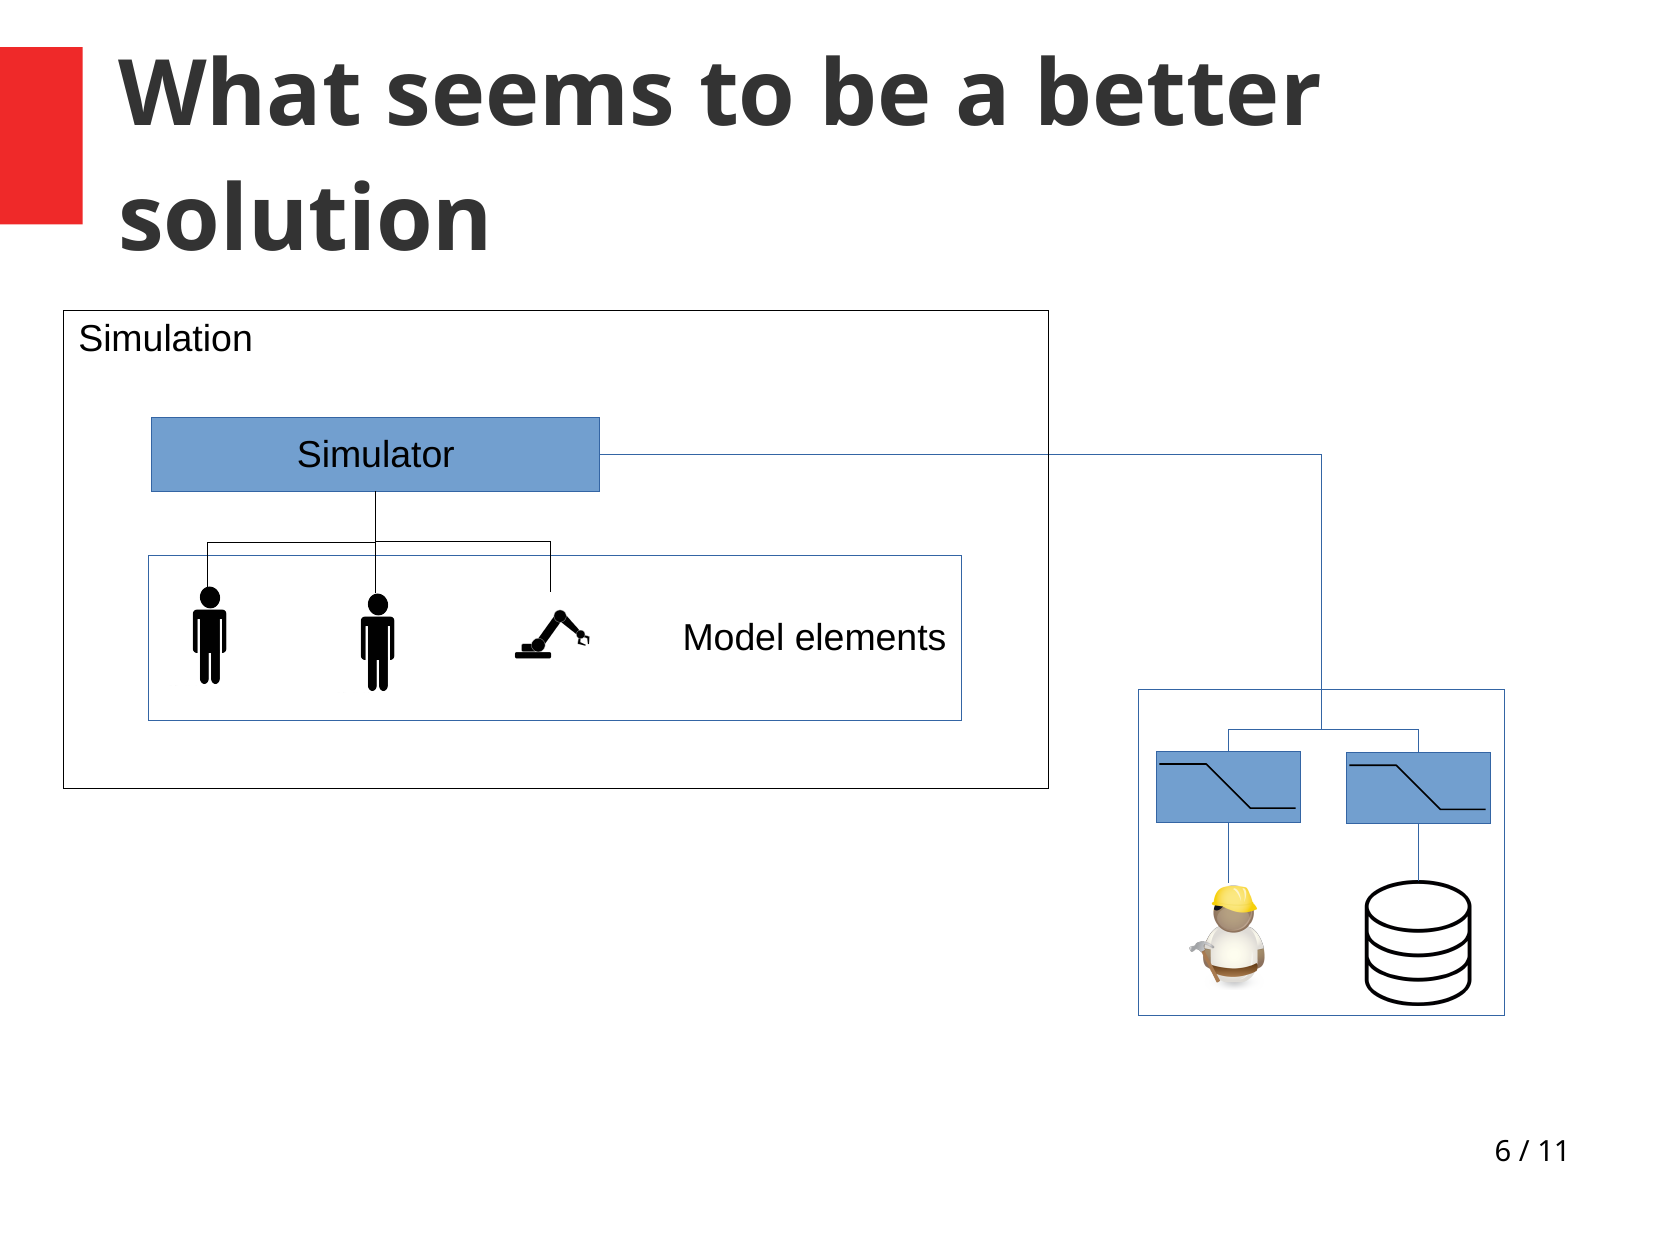

# What seems to be a better solution
Simulation
Simulator
Model elements
6